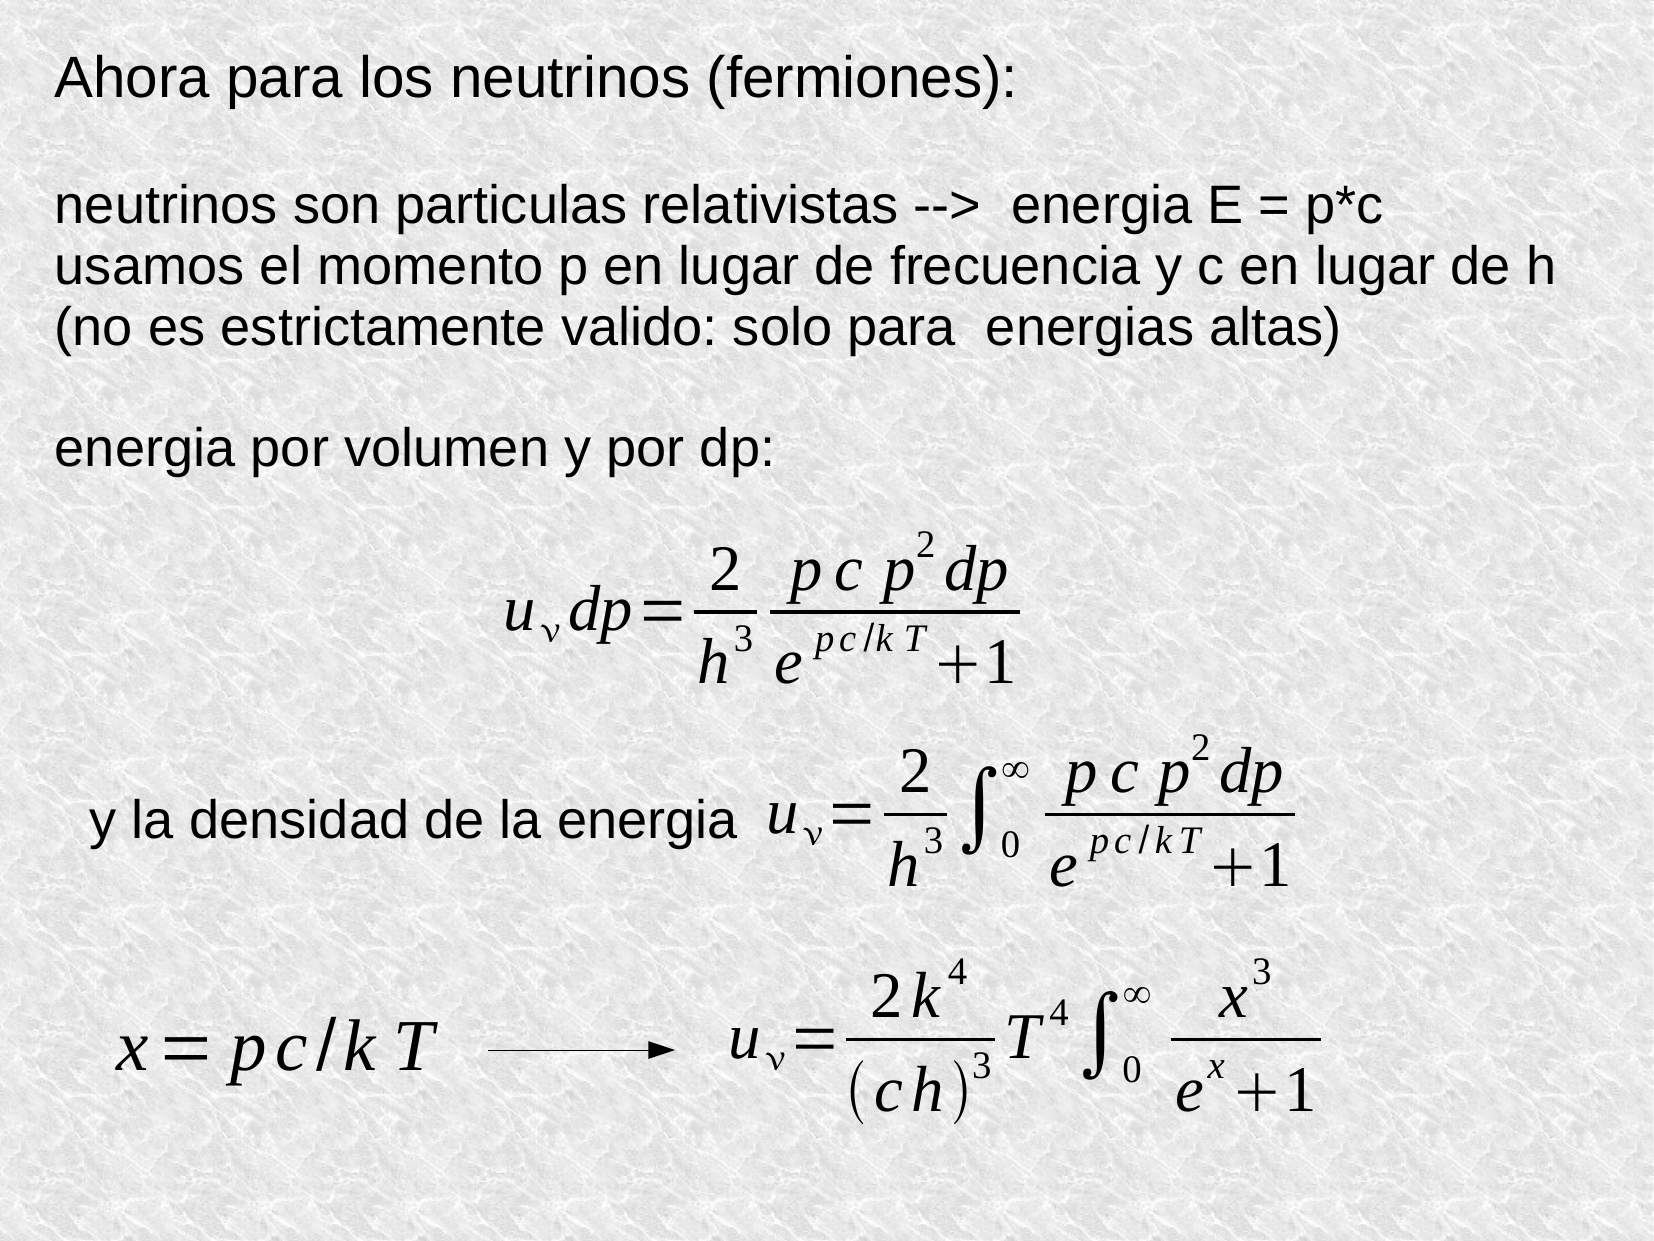

Ahora para los neutrinos (fermiones):
neutrinos son particulas relativistas --> energia E = p*c
usamos el momento p en lugar de frecuencia y c en lugar de h
(no es estrictamente valido: solo para energias altas)
energia por volumen y por dp:
y la densidad de la energia